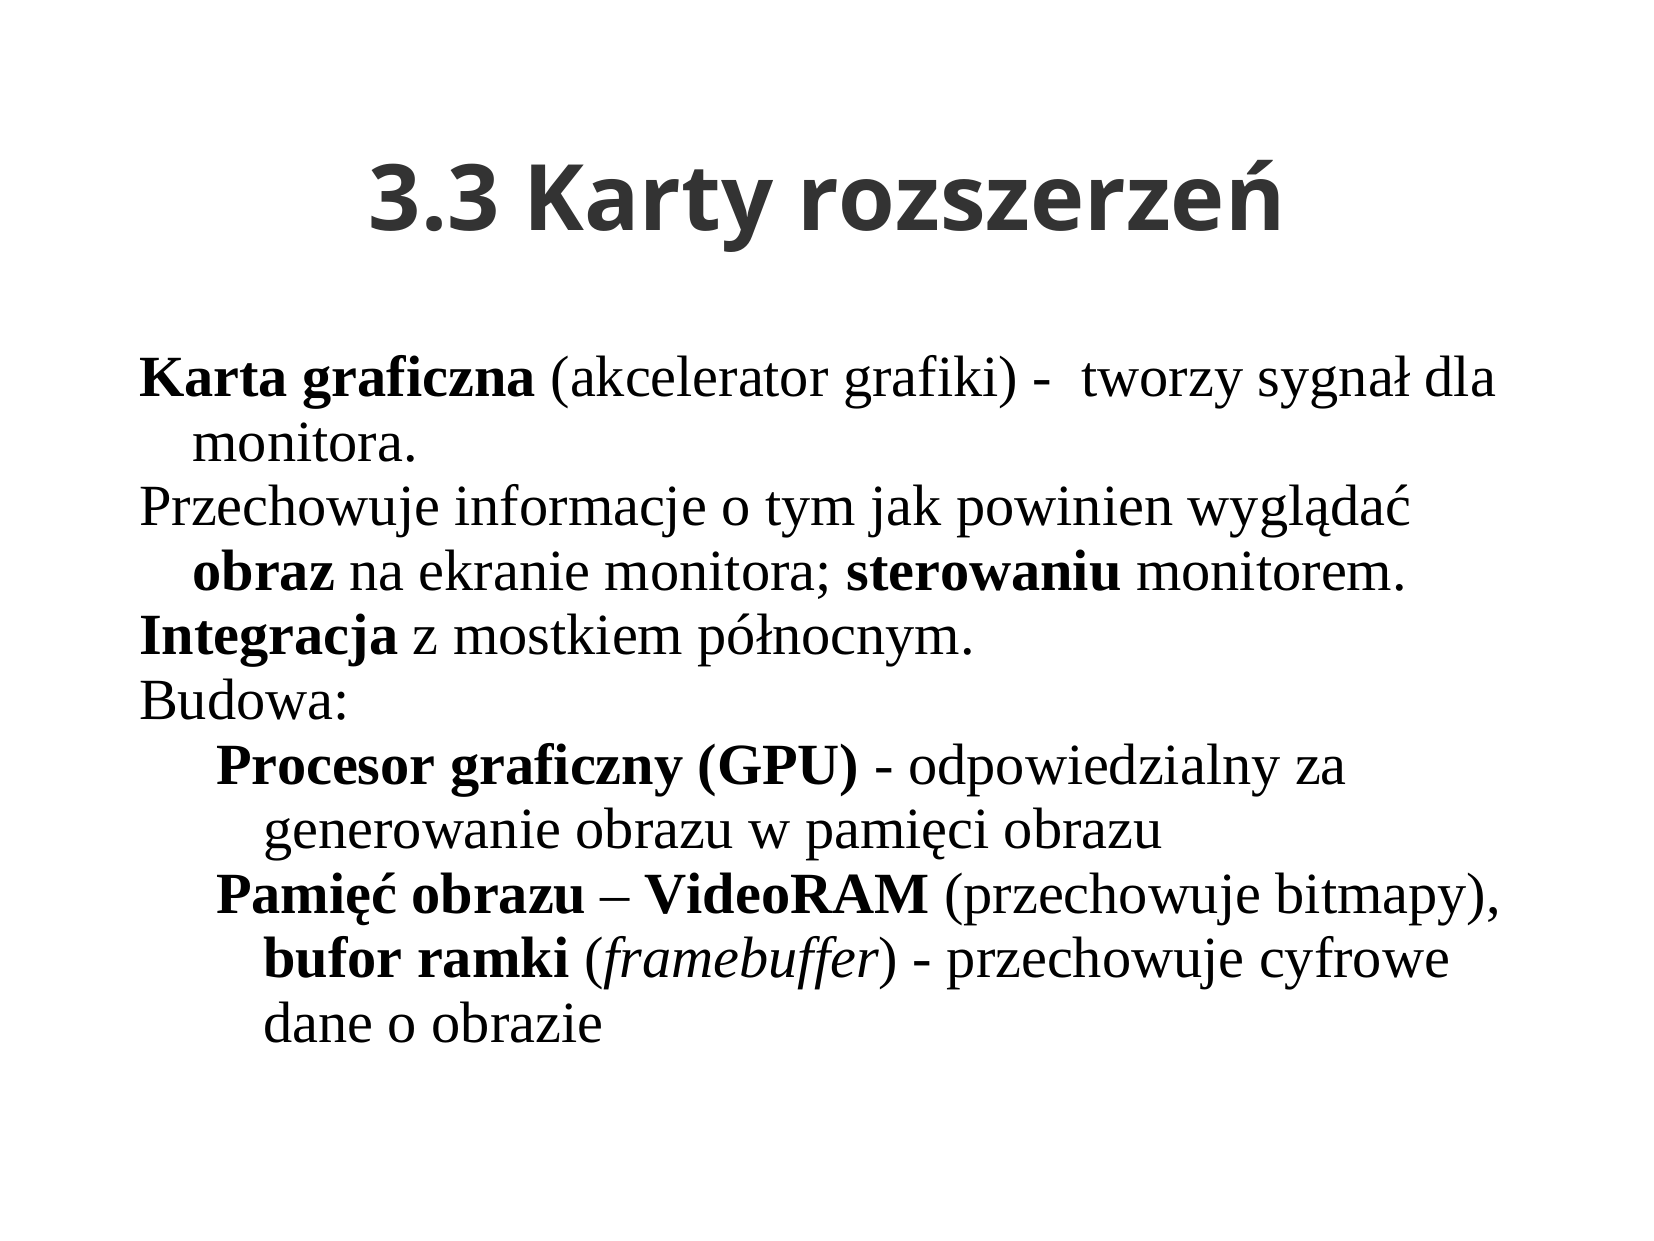

# 3.3 Karty rozszerzeń
Karta graficzna (akcelerator grafiki) - tworzy sygnał dla monitora.
Przechowuje informacje o tym jak powinien wyglądać obraz na ekranie monitora; sterowaniu monitorem.
Integracja z mostkiem północnym.
Budowa:
Procesor graficzny (GPU) - odpowiedzialny za generowanie obrazu w pamięci obrazu
Pamięć obrazu – VideoRAM (przechowuje bitmapy), bufor ramki (framebuffer) - przechowuje cyfrowe dane o obrazie